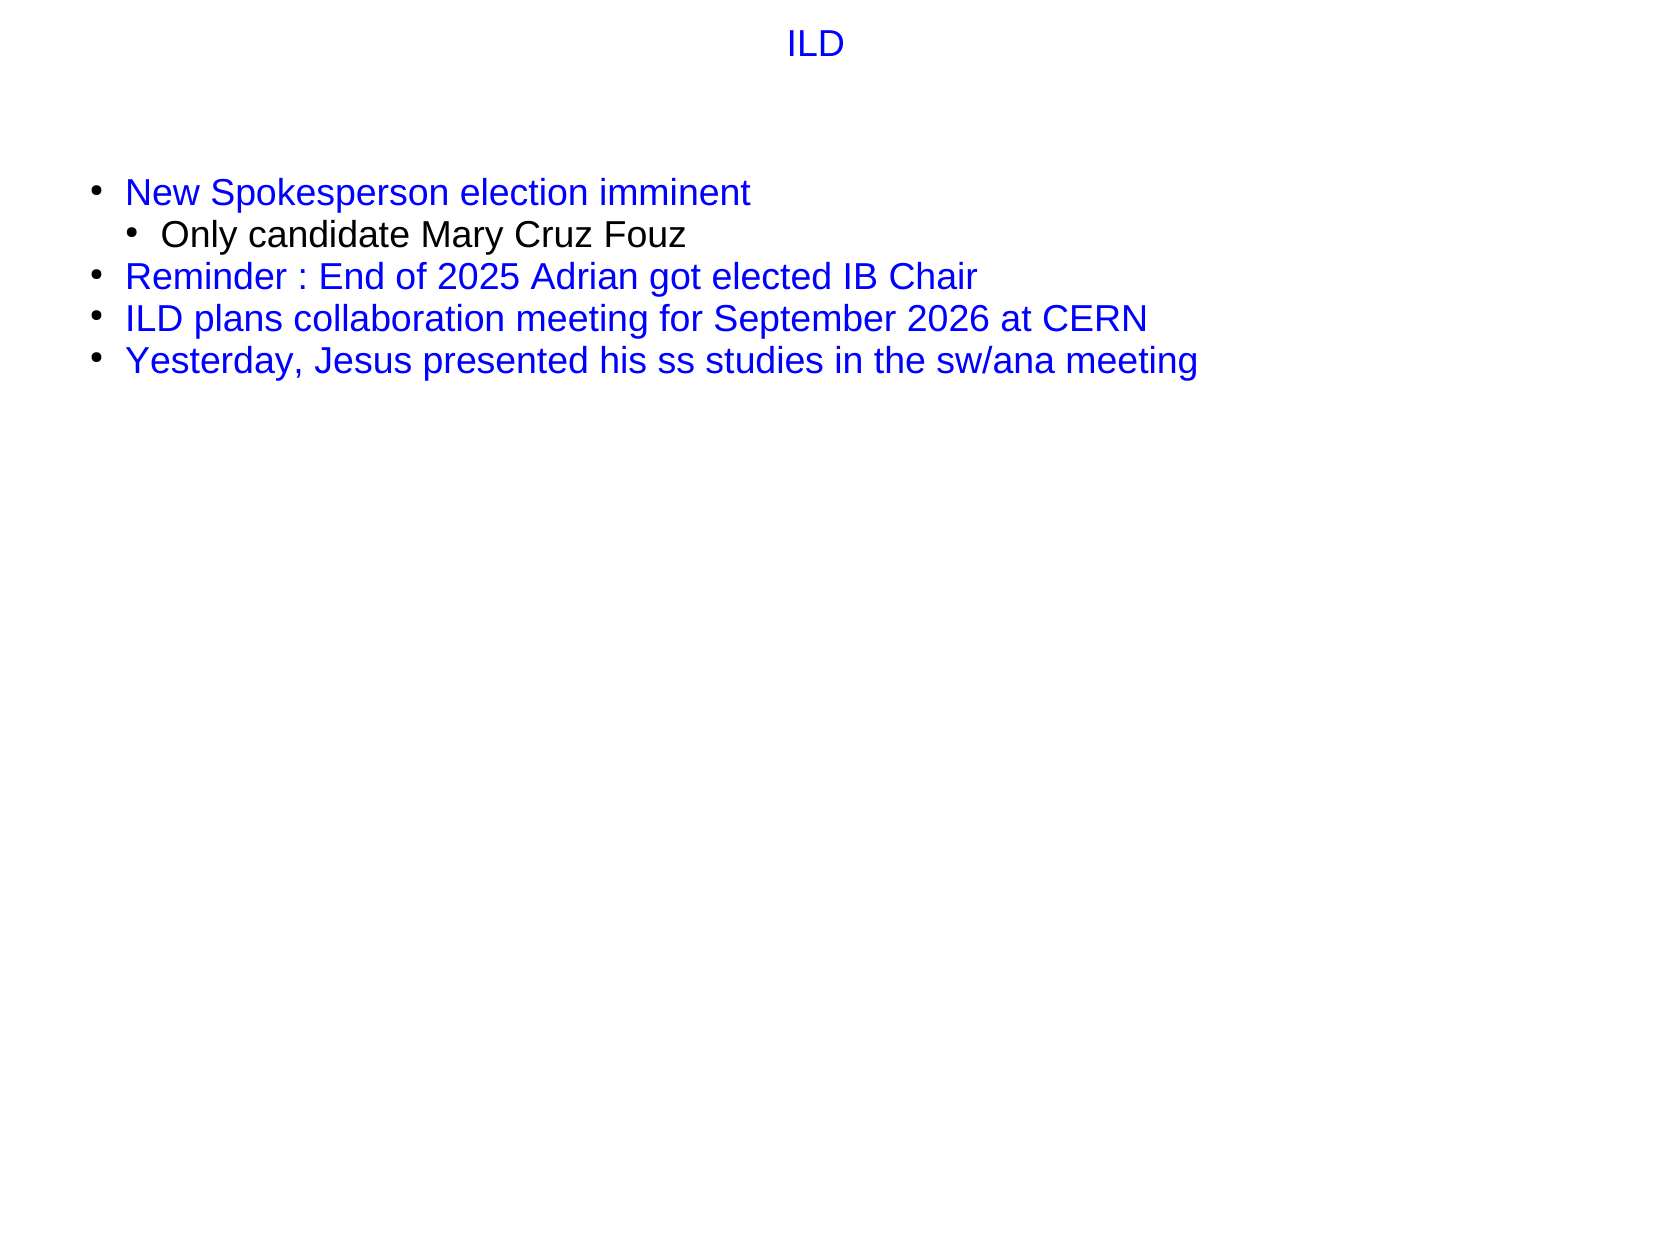

ILD
New Spokesperson election imminent
Only candidate Mary Cruz Fouz
Reminder : End of 2025 Adrian got elected IB Chair
ILD plans collaboration meeting for September 2026 at CERN
Yesterday, Jesus presented his ss studies in the sw/ana meeting